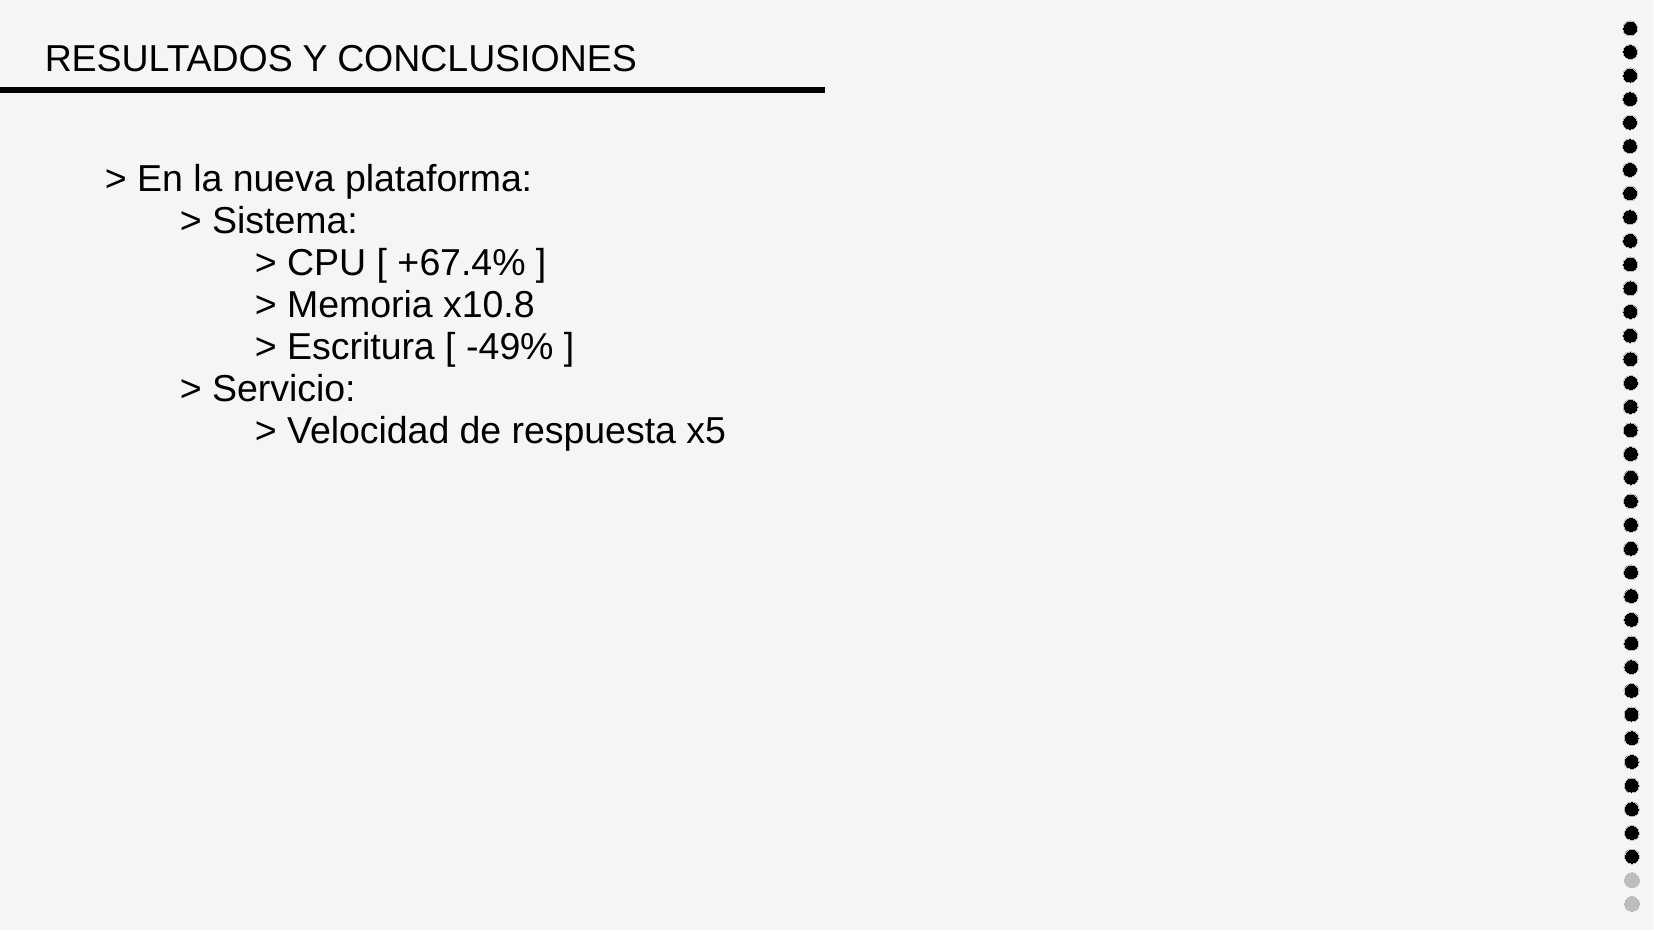

RESULTADOS Y CONCLUSIONES
> En la nueva plataforma:
	> Sistema:
		> CPU [ +67.4% ]
		> Memoria x10.8
		> Escritura [ -49% ]
	> Servicio:
		> Velocidad de respuesta x5